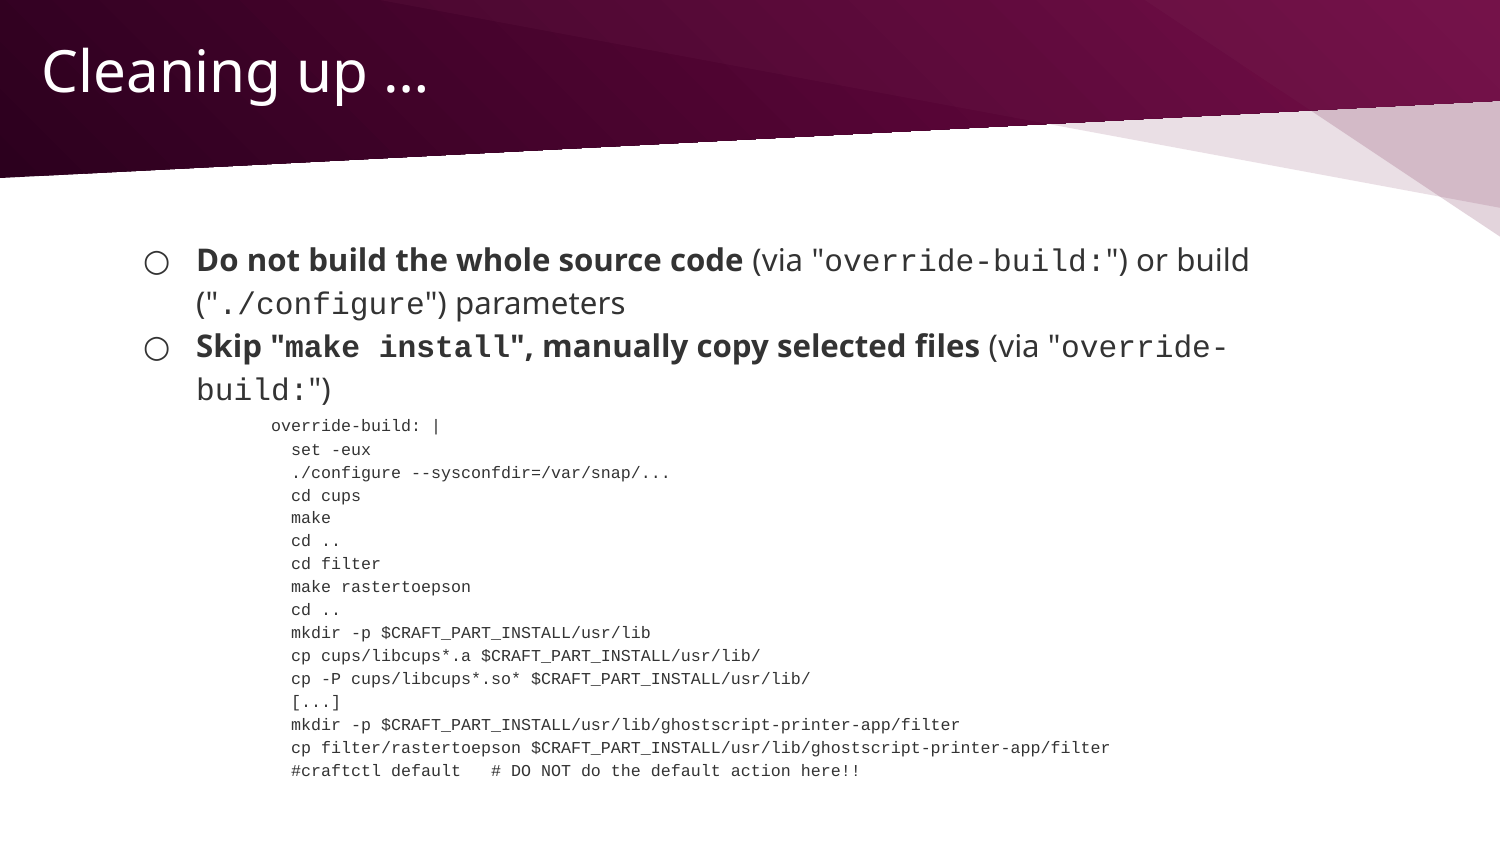

Cleaning up …
# Do not build the whole source code (via "override-build:") or build ("./configure") parameters
Skip "make install", manually copy selected files (via "override-build:")
	override-build: |
 	 set -eux
 	 ./configure --sysconfdir=/var/snap/...
 	 cd cups
 	 make
 	 cd ..
 	 cd filter
	 make rastertoepson
 	 cd ..
	 mkdir -p $CRAFT_PART_INSTALL/usr/lib
	 cp cups/libcups*.a $CRAFT_PART_INSTALL/usr/lib/
	 cp -P cups/libcups*.so* $CRAFT_PART_INSTALL/usr/lib/
 	 [...]
 	 mkdir -p $CRAFT_PART_INSTALL/usr/lib/ghostscript-printer-app/filter
 	 cp filter/rastertoepson $CRAFT_PART_INSTALL/usr/lib/ghostscript-printer-app/filter
	 #craftctl default # DO NOT do the default action here!!